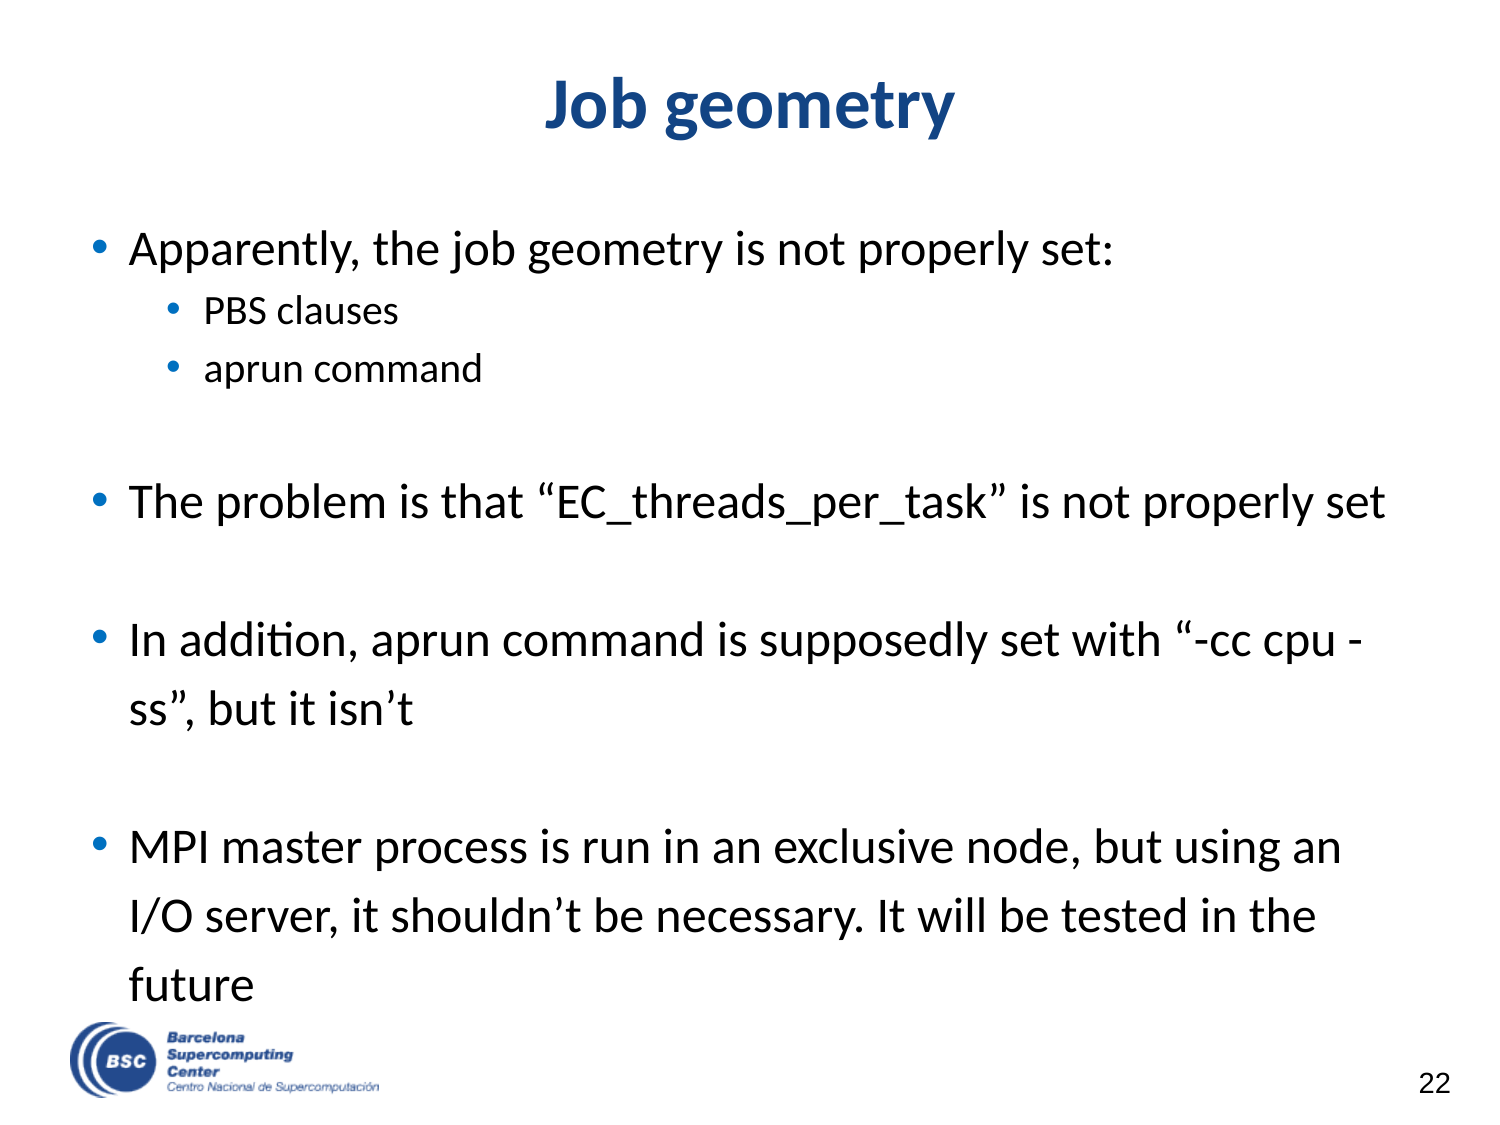

# Job geometry
Apparently, the job geometry is not properly set:
PBS clauses
aprun command
The problem is that “EC_threads_per_task” is not properly set
In addition, aprun command is supposedly set with “-cc cpu -ss”, but it isn’t
MPI master process is run in an exclusive node, but using an I/O server, it shouldn’t be necessary. It will be tested in the future